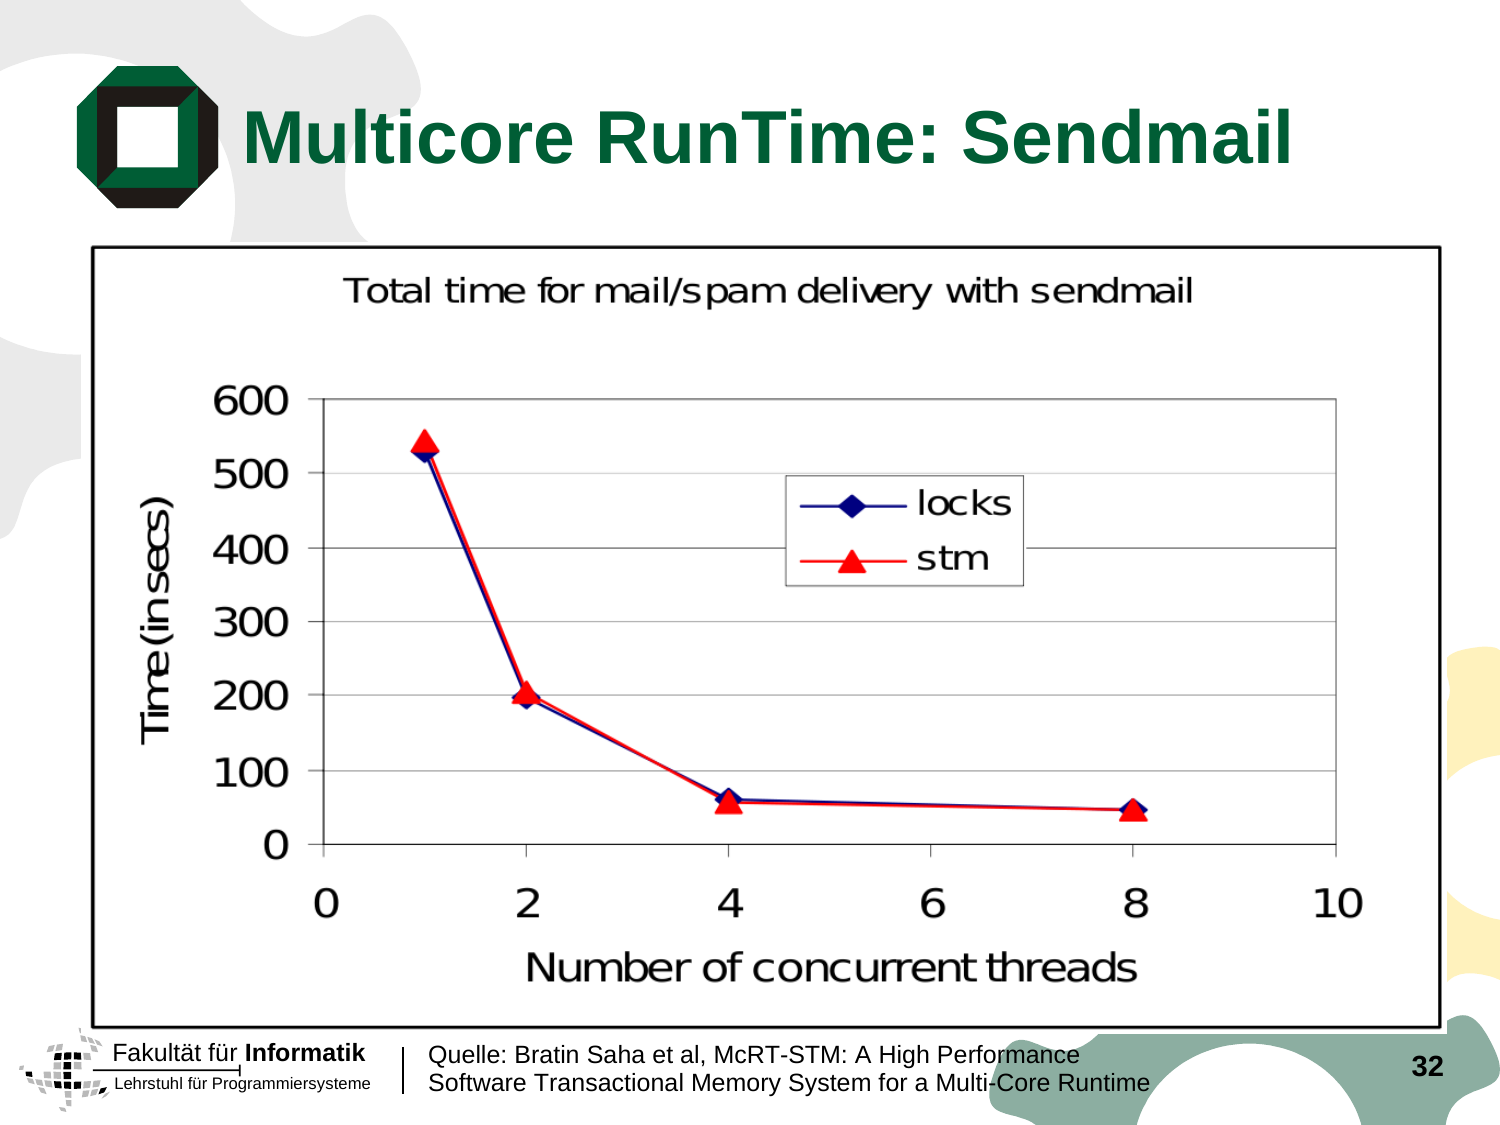

# Multicore RunTime: Sendmail
Quelle: Bratin Saha et al, McRT-STM: A High Performance Software Transactional Memory System for a Multi-Core Runtime
32